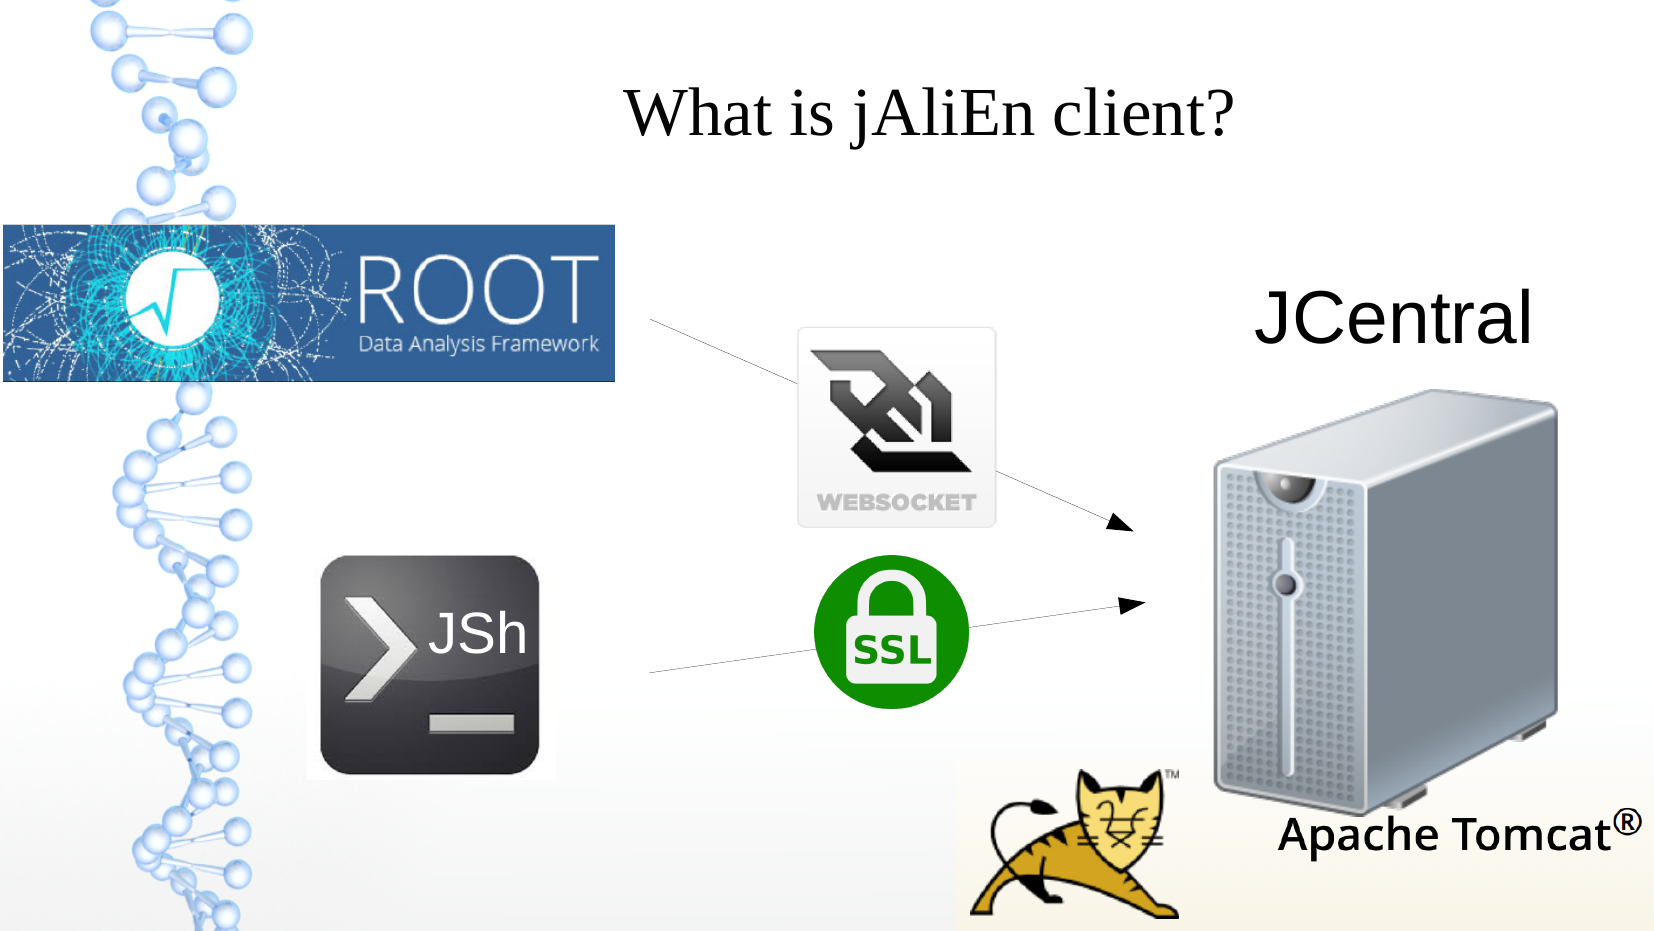

# What is jAliEn client?
JCentral
JSh
2